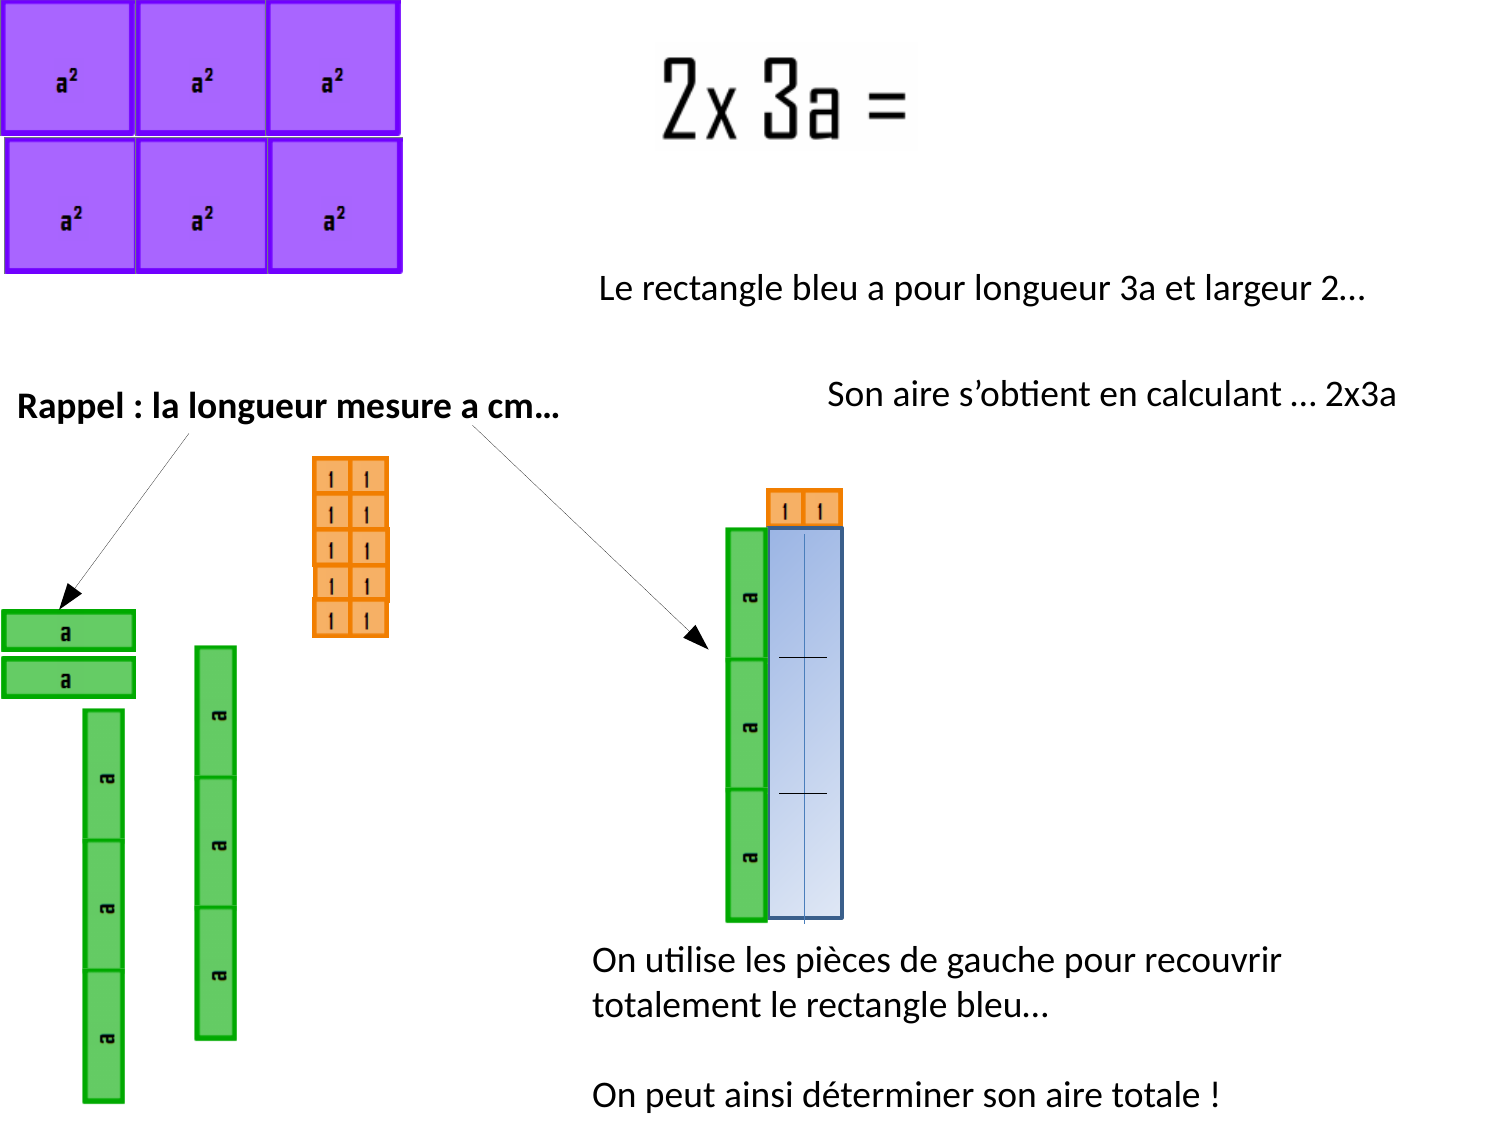

Le rectangle bleu a pour longueur 3a et largeur 2…
Son aire s’obtient en calculant … 2x3a
Rappel : la longueur mesure a cm…
On utilise les pièces de gauche pour recouvrir
totalement le rectangle bleu…
On peut ainsi déterminer son aire totale !